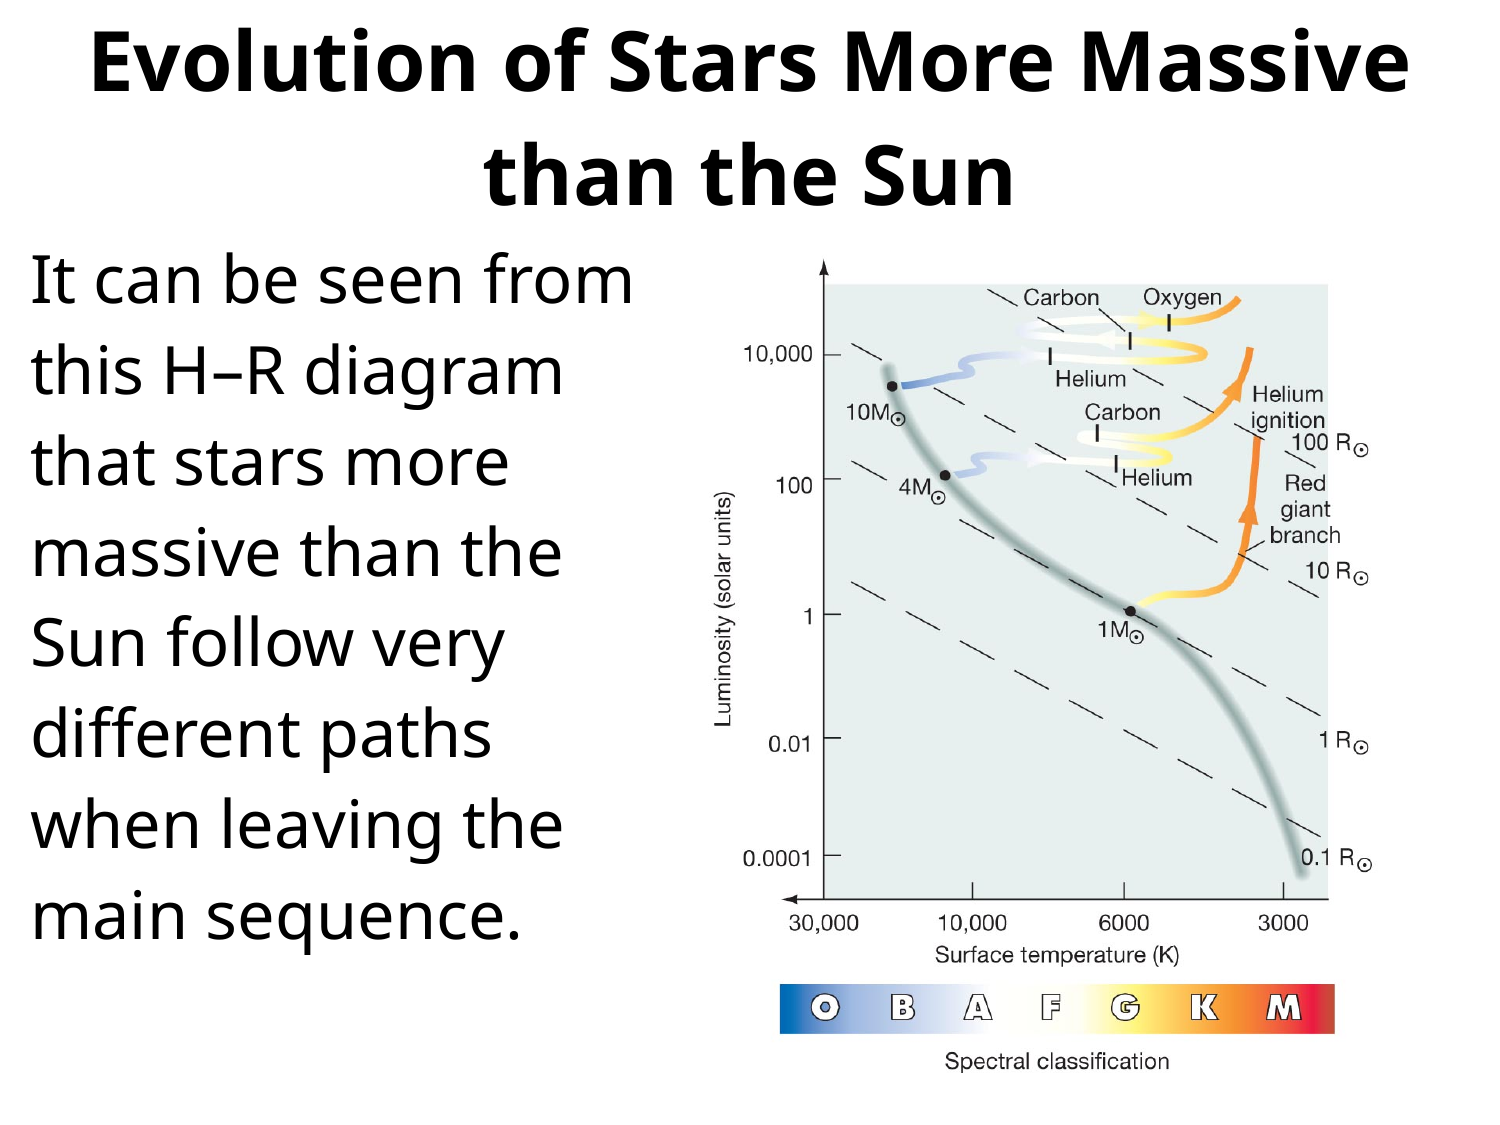

# Evolution of Stars More Massive than the Sun
It can be seen from this H–R diagram that stars more massive than the Sun follow very different paths when leaving the main sequence.